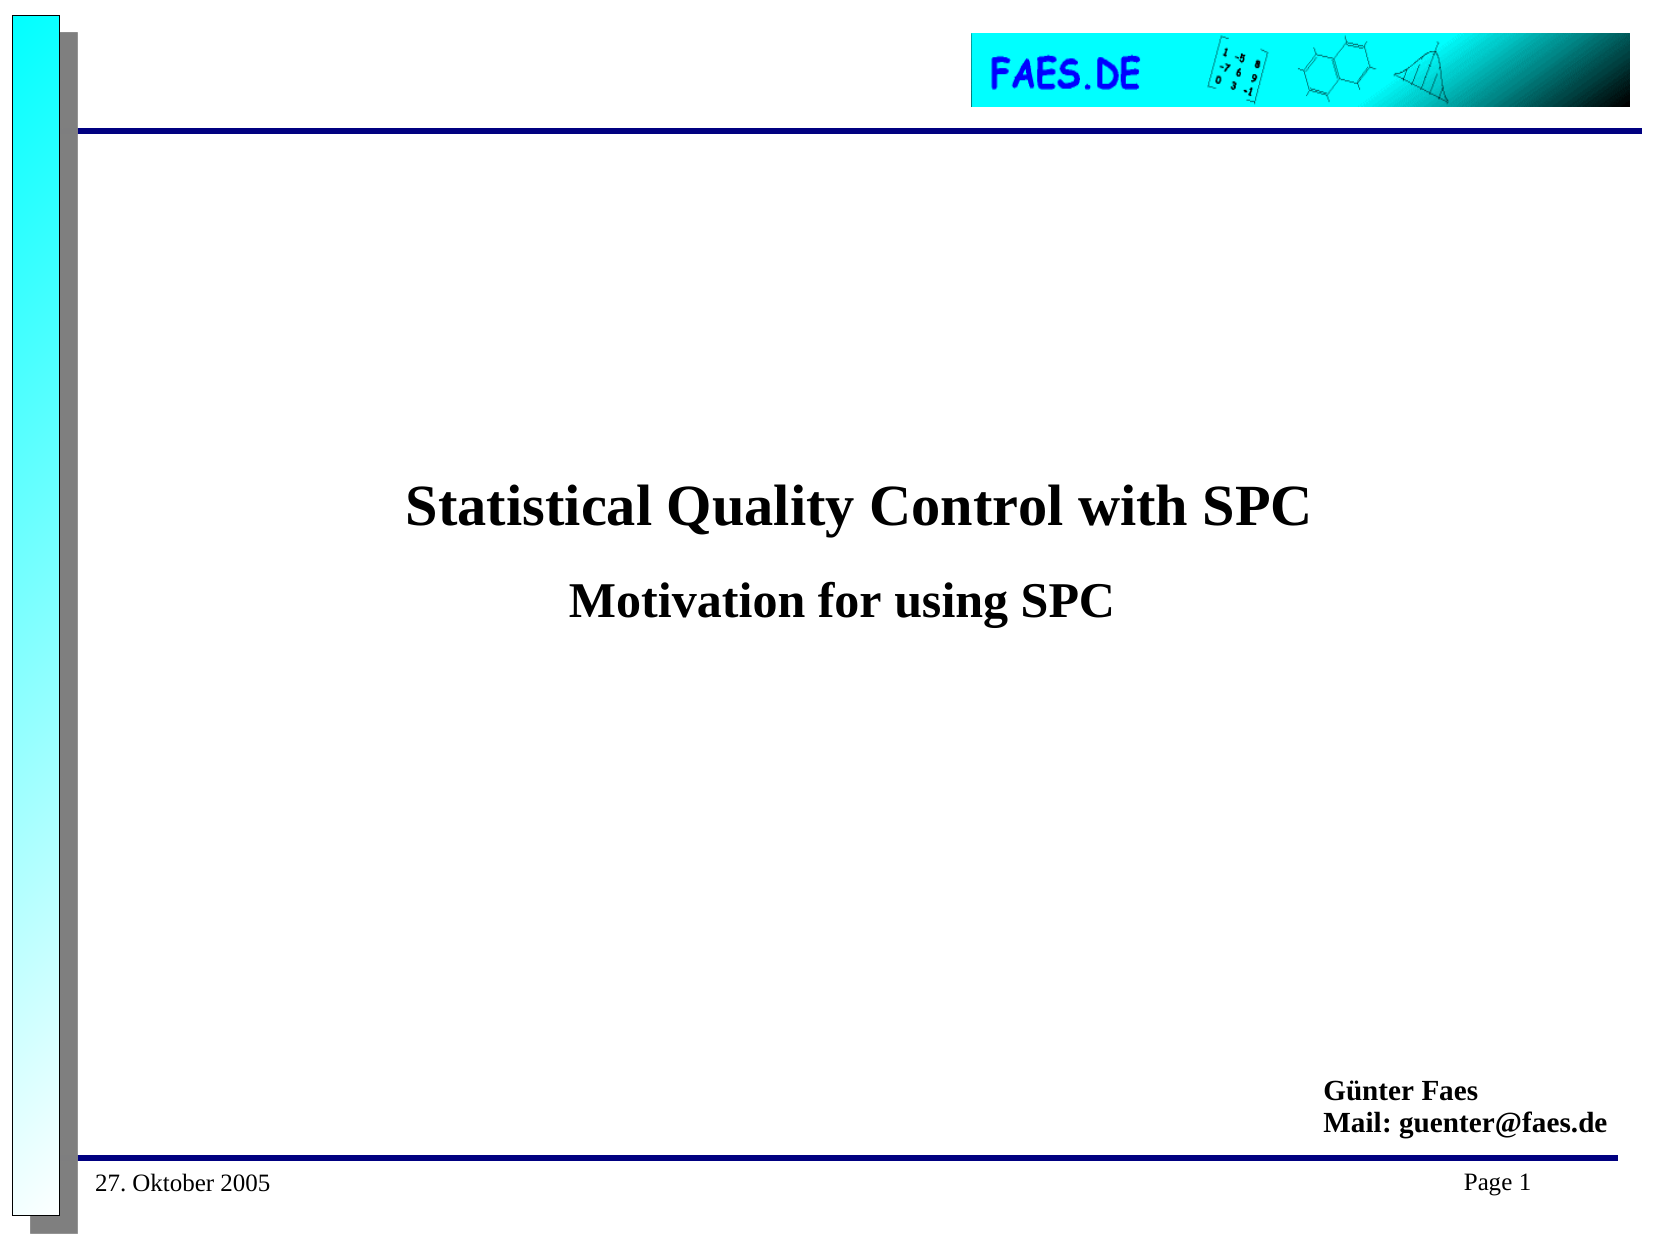

Statistical Quality Control with SPC
Motivation for using SPC
Günter Faes
Mail: guenter@faes.de
Page
27. Oktober 2005